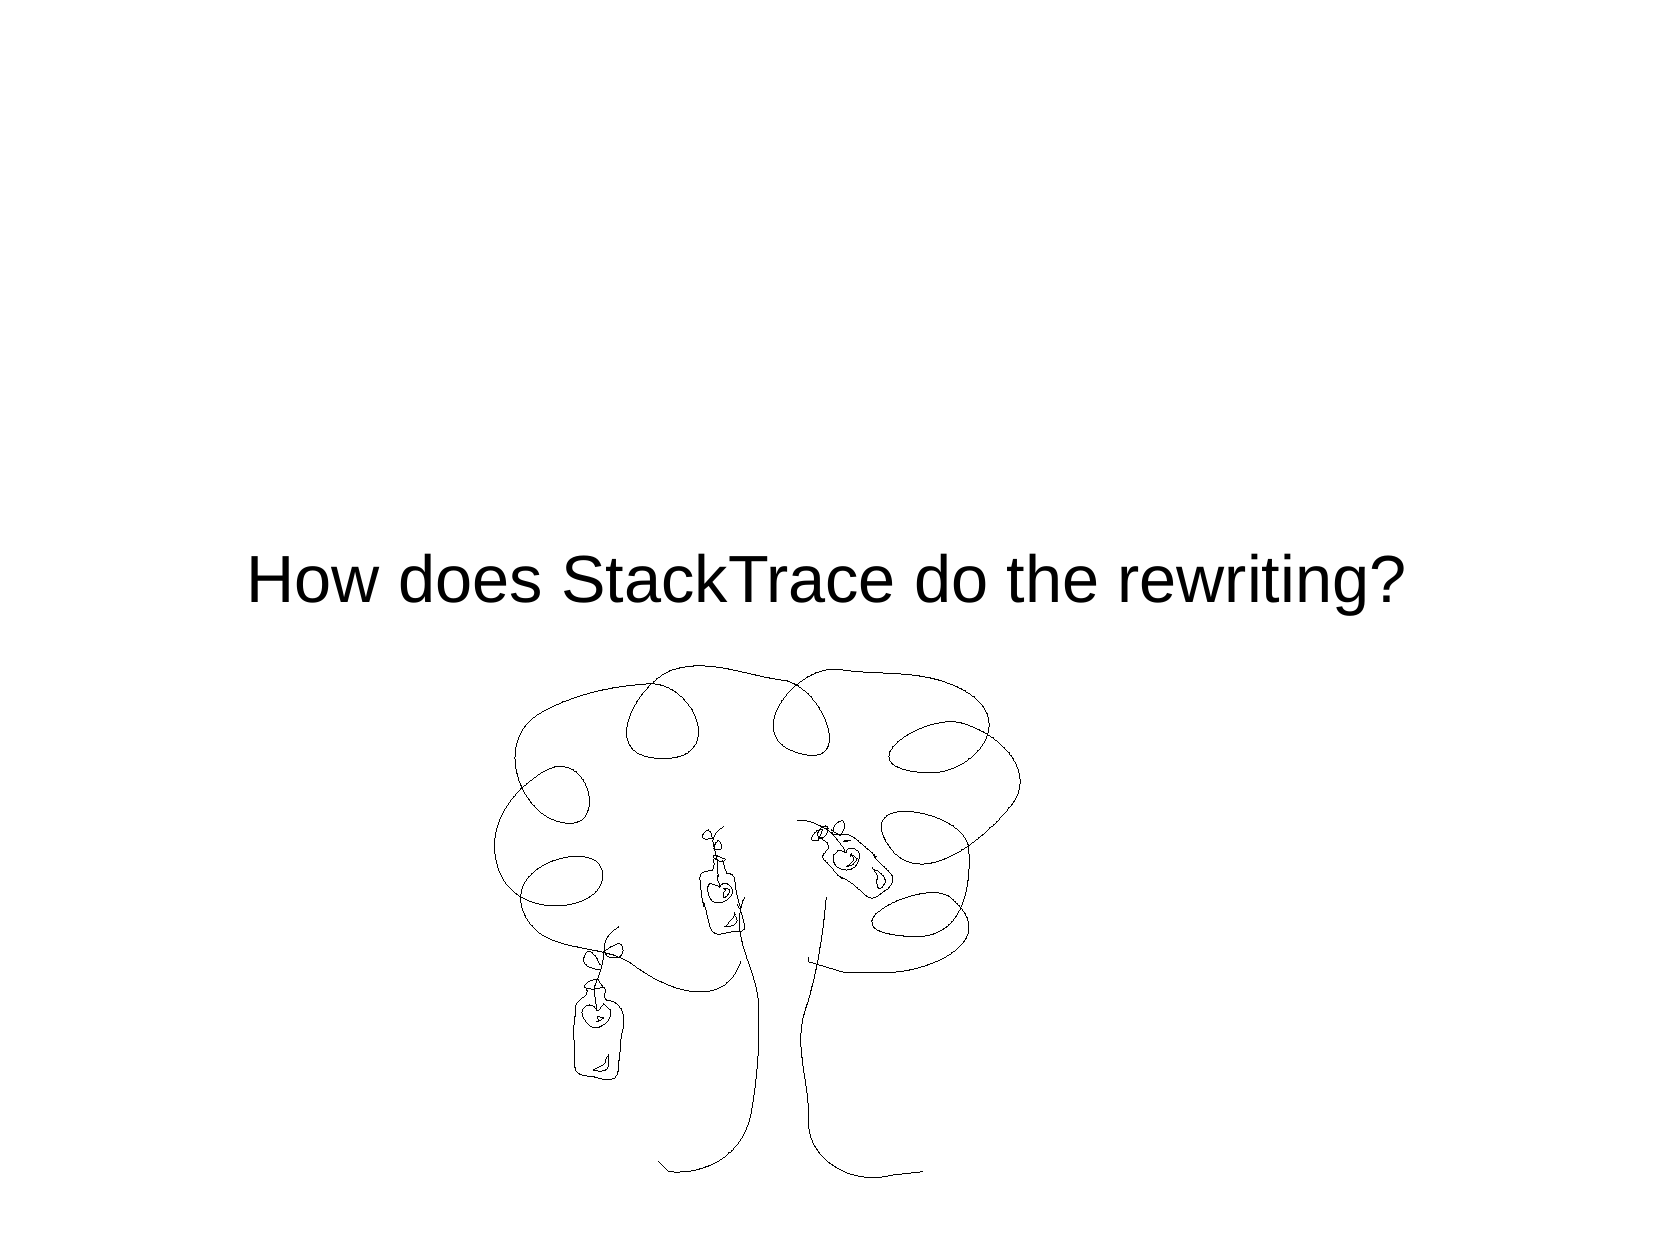

# How does StackTrace do the rewriting?